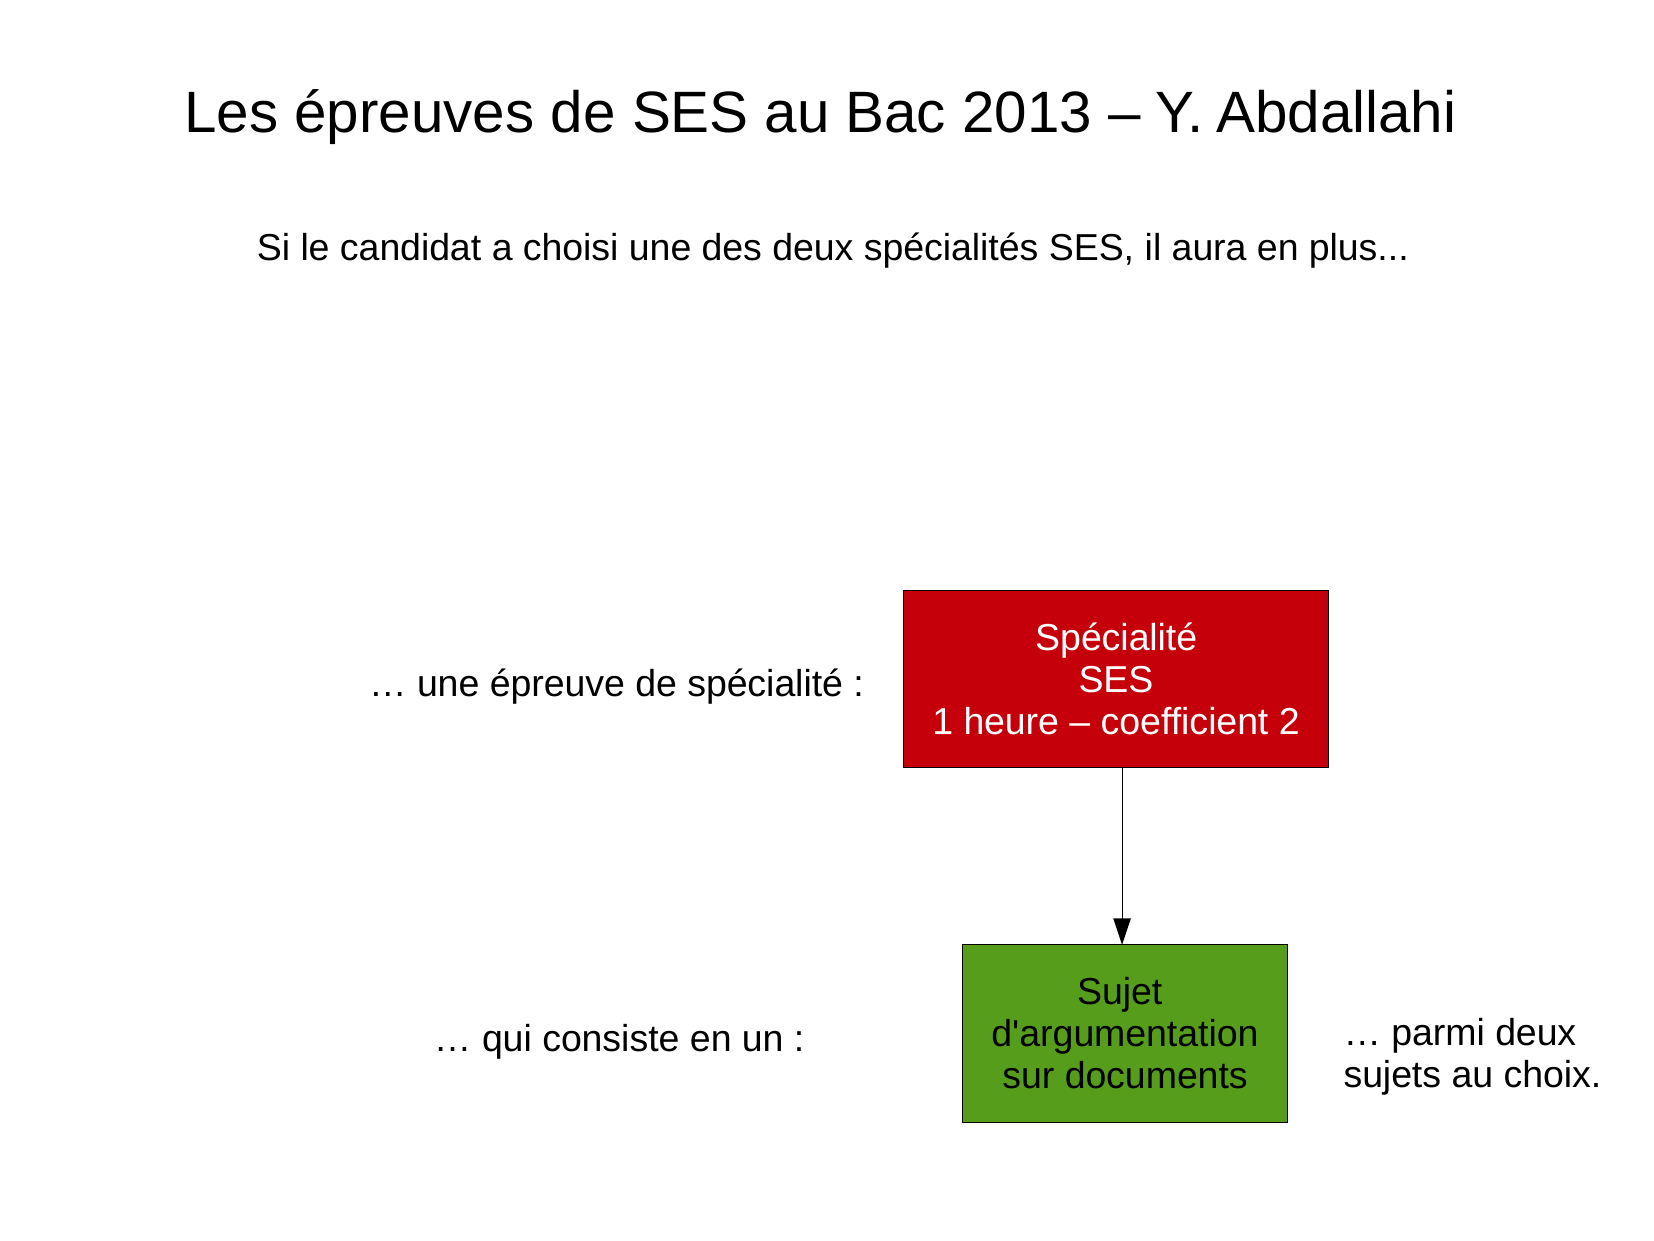

# Les épreuves de SES au Bac 2013 – Y. Abdallahi
Si le candidat a choisi une des deux spécialités SES, il aura en plus...
Spécialité
SES
1 heure – coefficient 2
… une épreuve de spécialité :
Sujet
d'argumentation
sur documents
… parmi deux
sujets au choix.
… qui consiste en un :